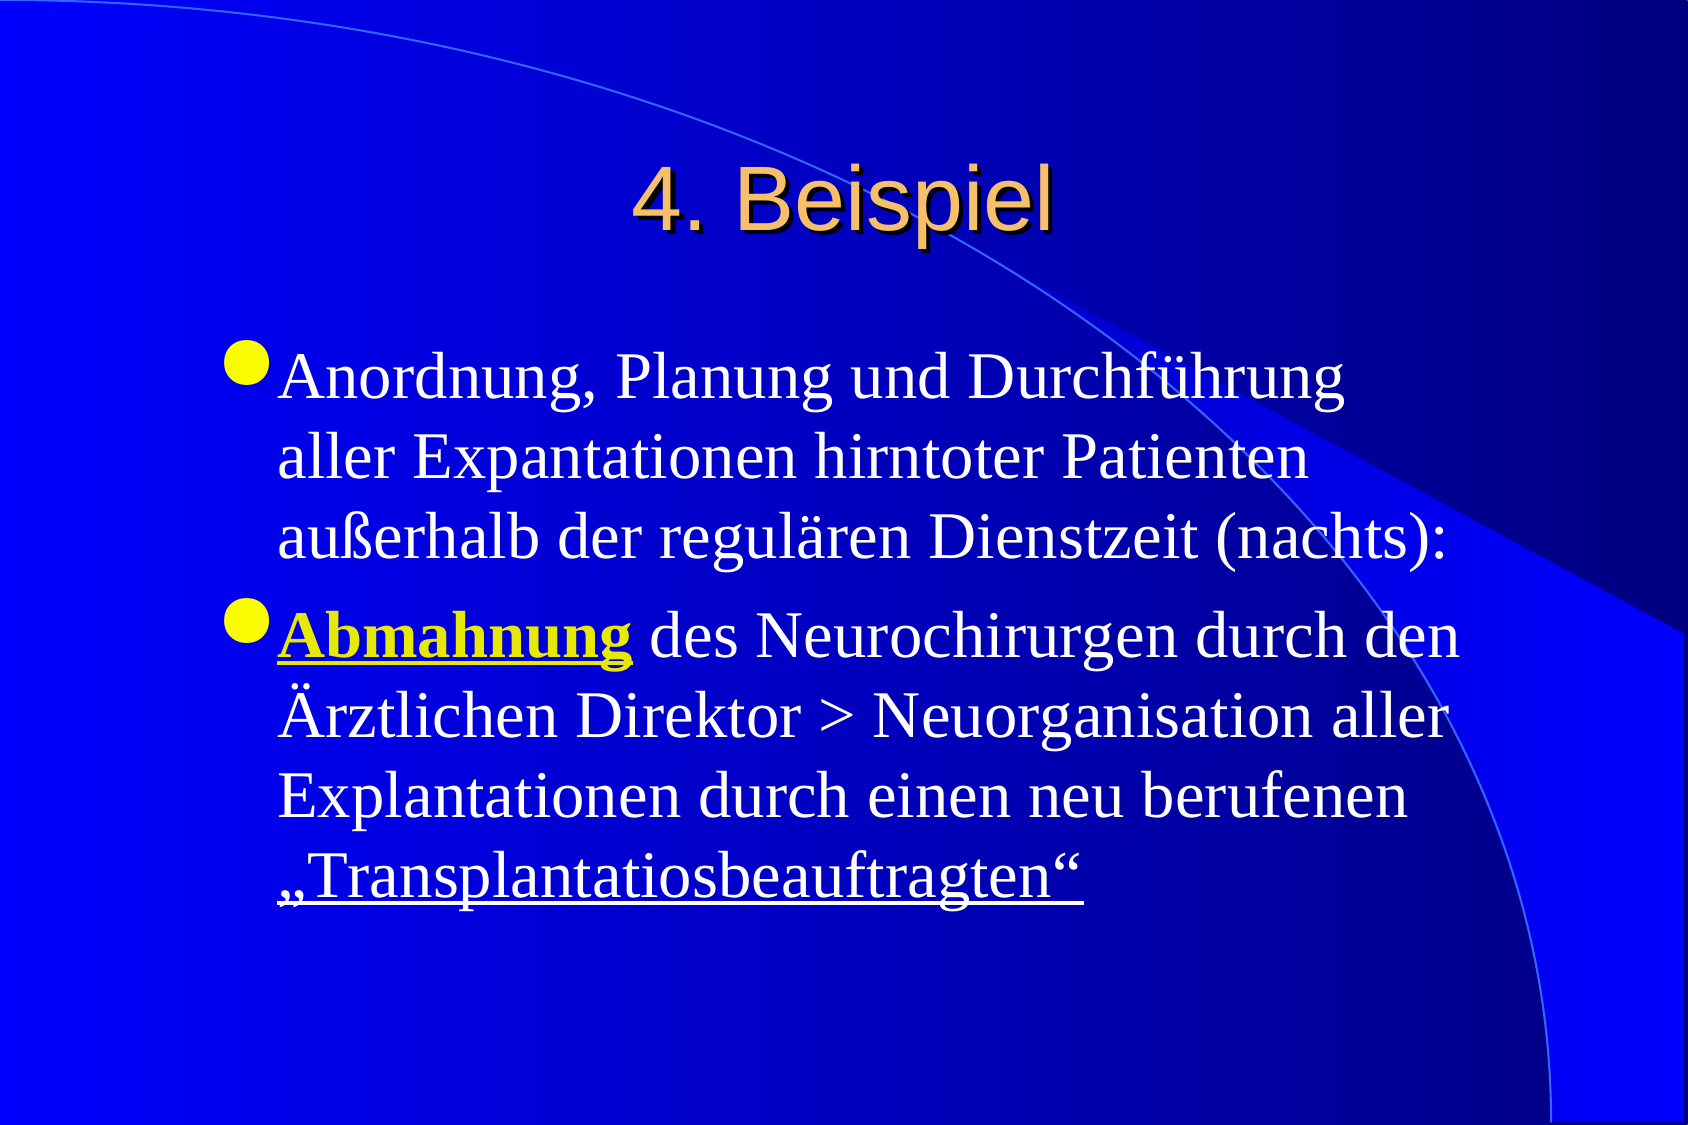

4. Beispiel
Anordnung, Planung und Durchführung aller Expantationen hirntoter Patienten außerhalb der regulären Dienstzeit (nachts):
Abmahnung des Neurochirurgen durch den Ärztlichen Direktor > Neuorganisation aller Explantationen durch einen neu berufenen „Transplantatiosbeauftragten“